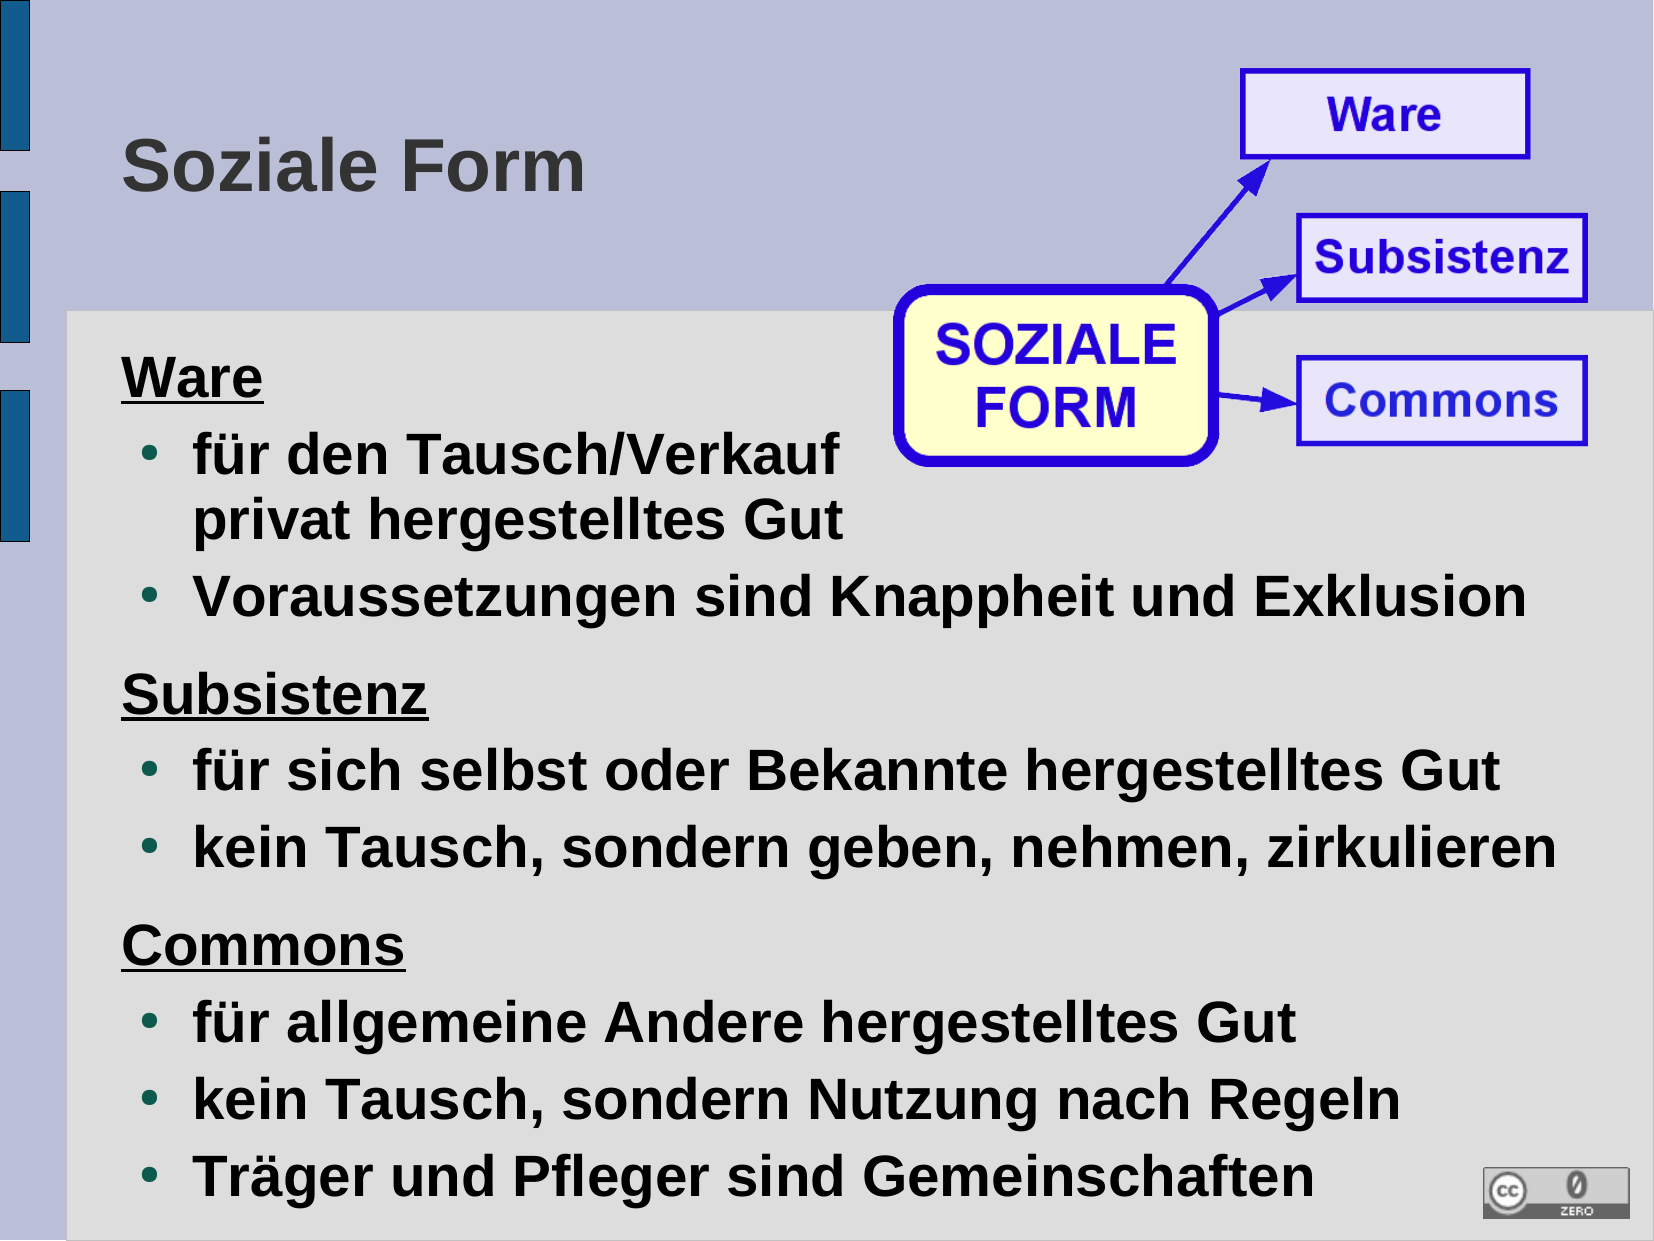

# Soziale Form
Ware
für den Tausch/Verkauf
privat hergestelltes Gut
Voraussetzungen sind Knappheit und Exklusion
Subsistenz
für sich selbst oder Bekannte hergestelltes Gut
kein Tausch, sondern geben, nehmen, zirkulieren
Commons
für allgemeine Andere hergestelltes Gut
kein Tausch, sondern Nutzung nach Regeln
Träger und Pfleger sind Gemeinschaften